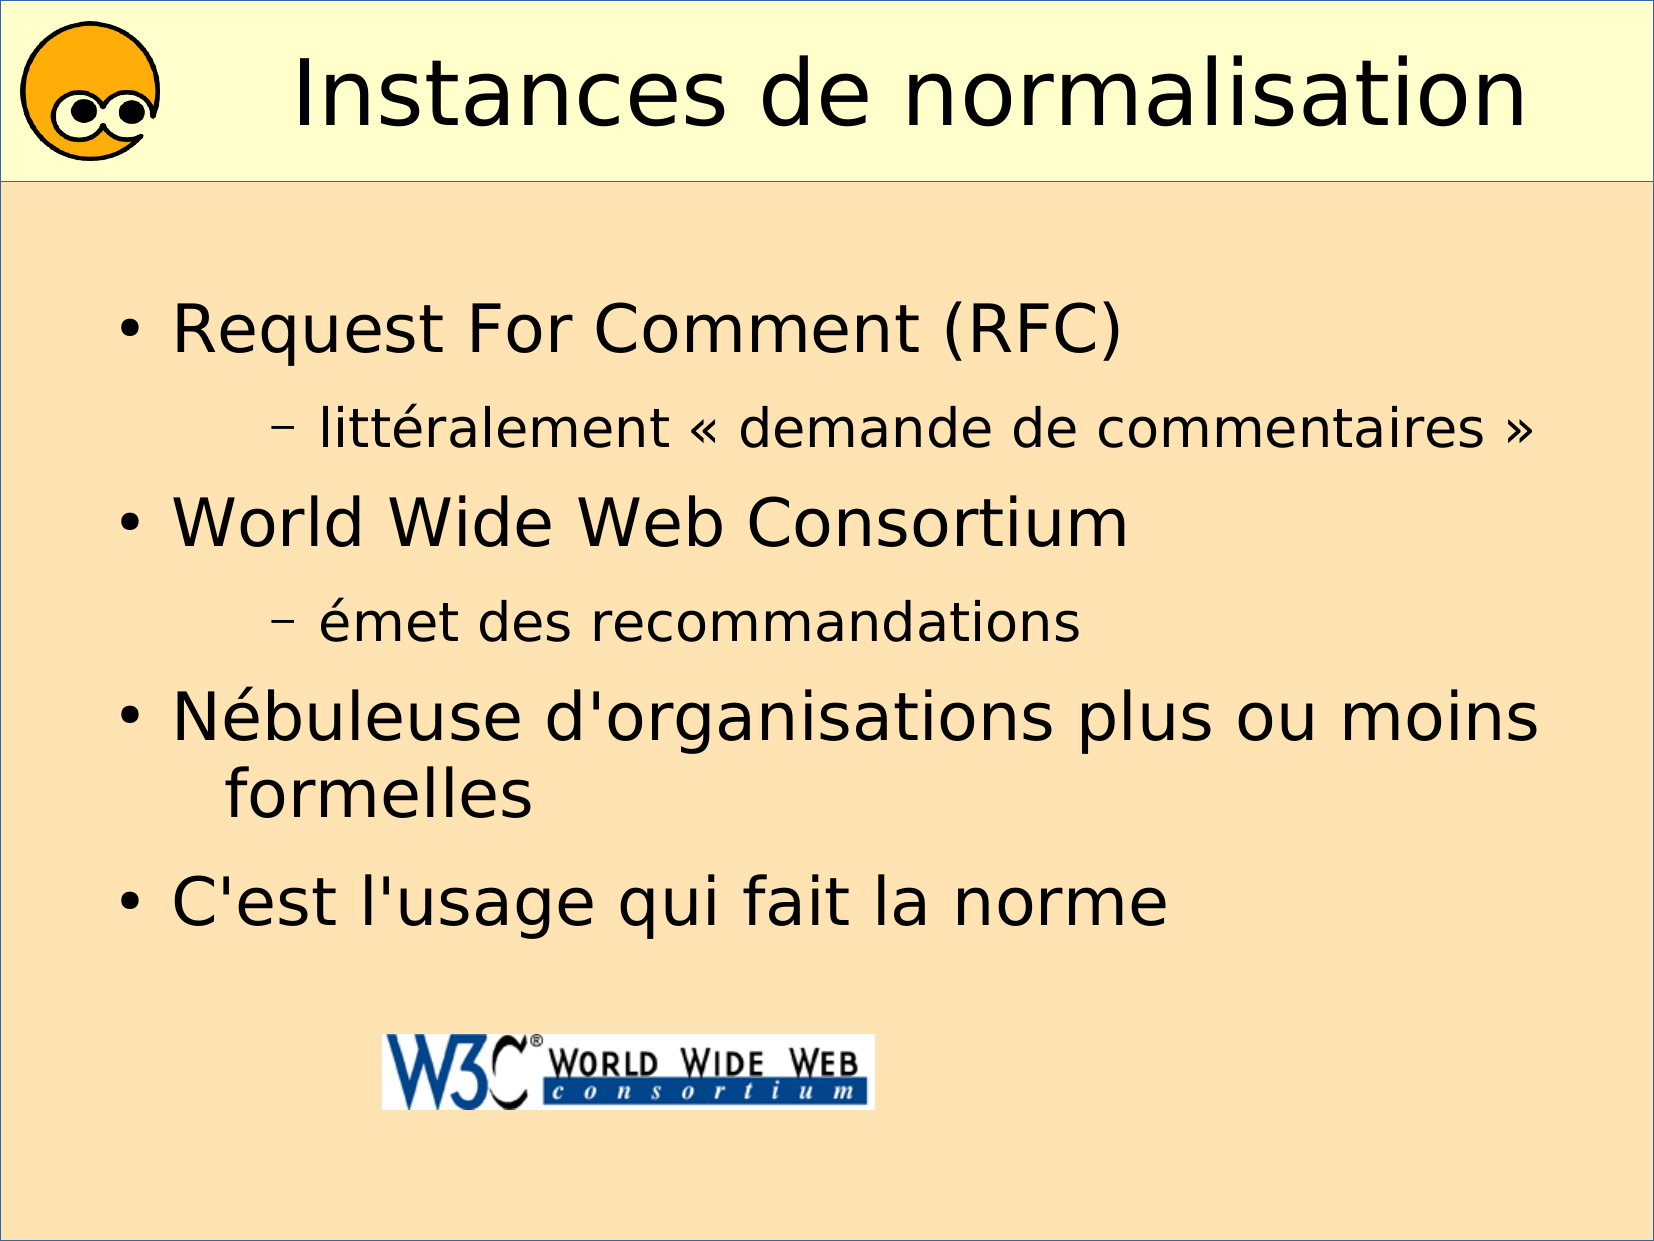

# Instances de normalisation
Request For Comment (RFC)
littéralement « demande de commentaires »
World Wide Web Consortium
émet des recommandations
Nébuleuse d'organisations plus ou moins formelles
C'est l'usage qui fait la norme